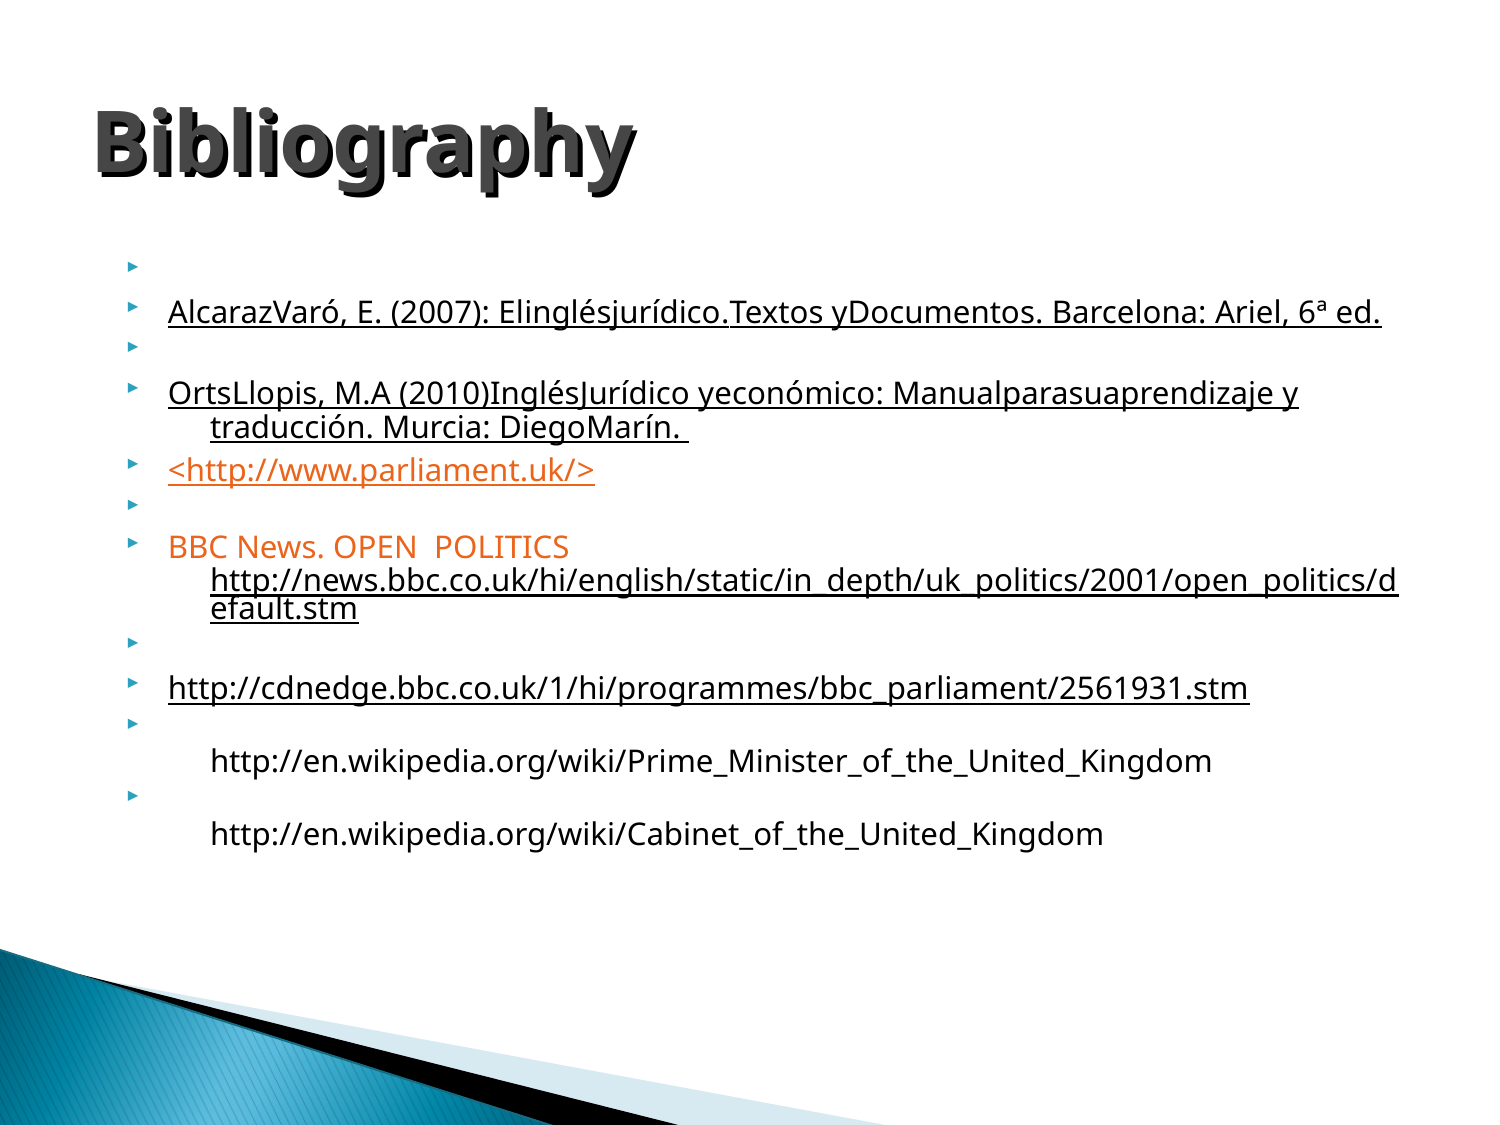

Bibliography
# AlcarazVaró, E. (2007): Elinglésjurídico.Textos yDocumentos. Barcelona: Ariel, 6ª ed.
OrtsLlopis, M.A (2010)InglésJurídico yeconómico: Manualparasuaprendizaje ytraducción. Murcia: DiegoMarín.
<http://www.parliament.uk/>
BBC News. OPEN POLITICS http://news.bbc.co.uk/hi/english/static/in_depth/uk_politics/2001/open_politics/default.stm
http://cdnedge.bbc.co.uk/1/hi/programmes/bbc_parliament/2561931.stm
http://en.wikipedia.org/wiki/Prime_Minister_of_the_United_Kingdom
http://en.wikipedia.org/wiki/Cabinet_of_the_United_Kingdom